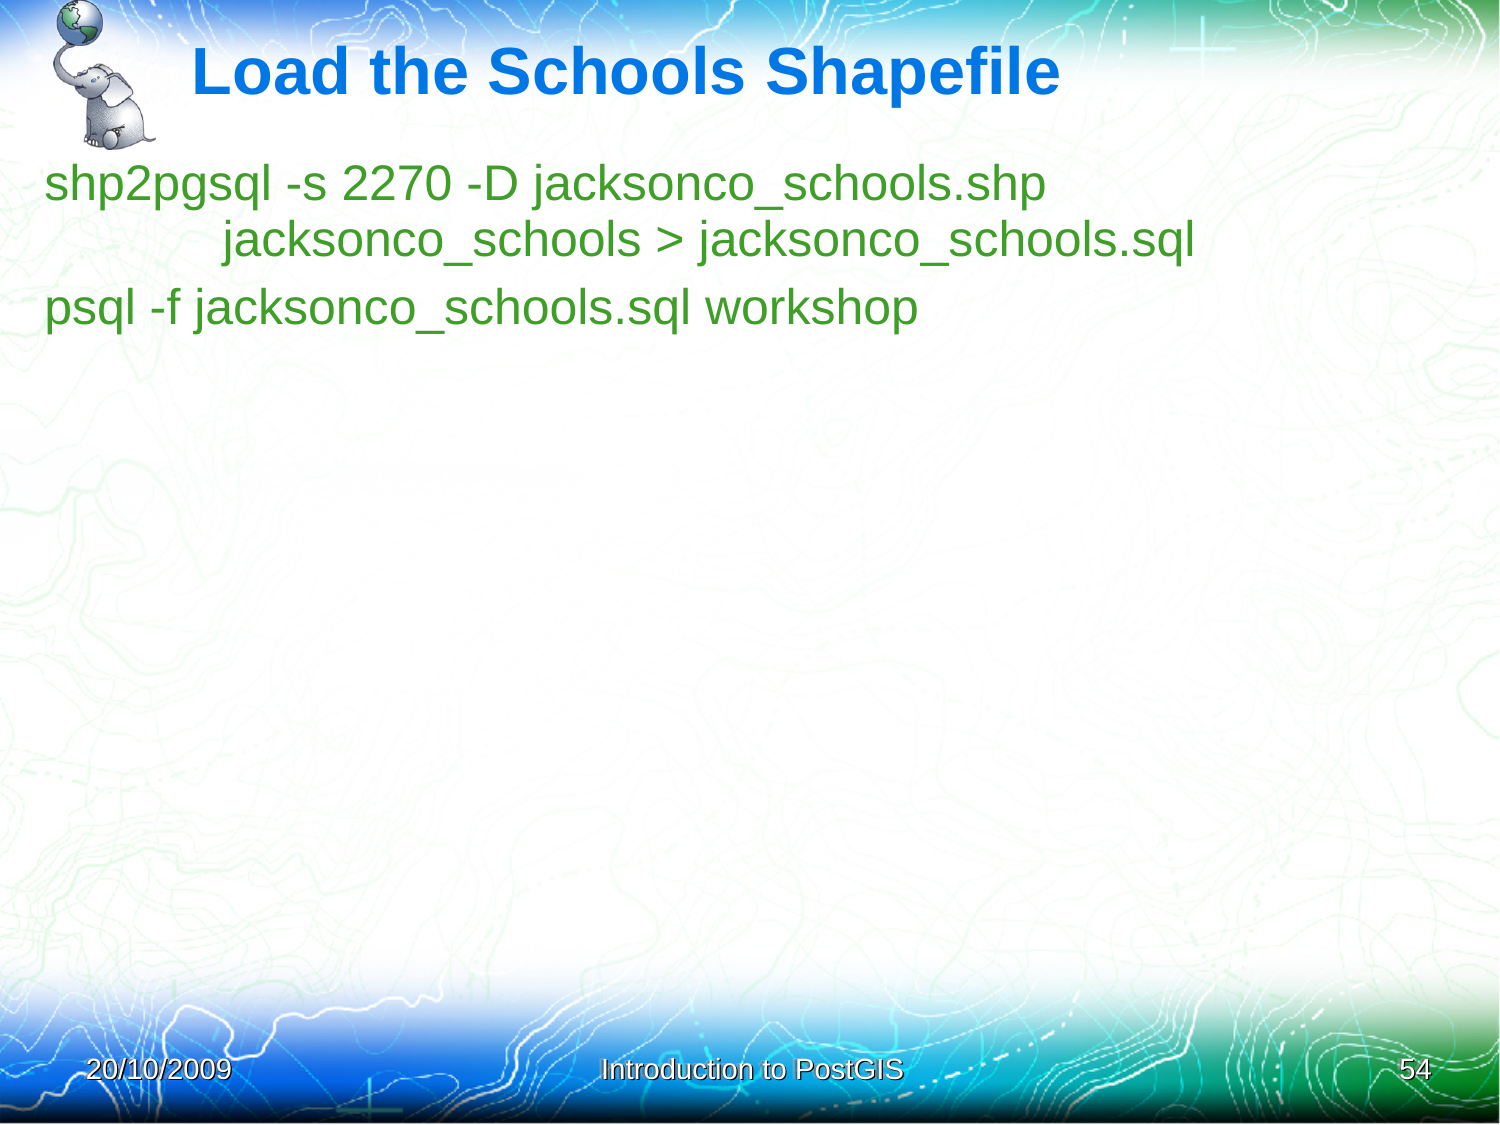

# Load the Schools Shapefile
shp2pgsql -s 2270 -D jacksonco_schools.shp jacksonco_schools > jacksonco_schools.sql
psql -f jacksonco_schools.sql workshop
20/10/2009
Introduction to PostGIS
54